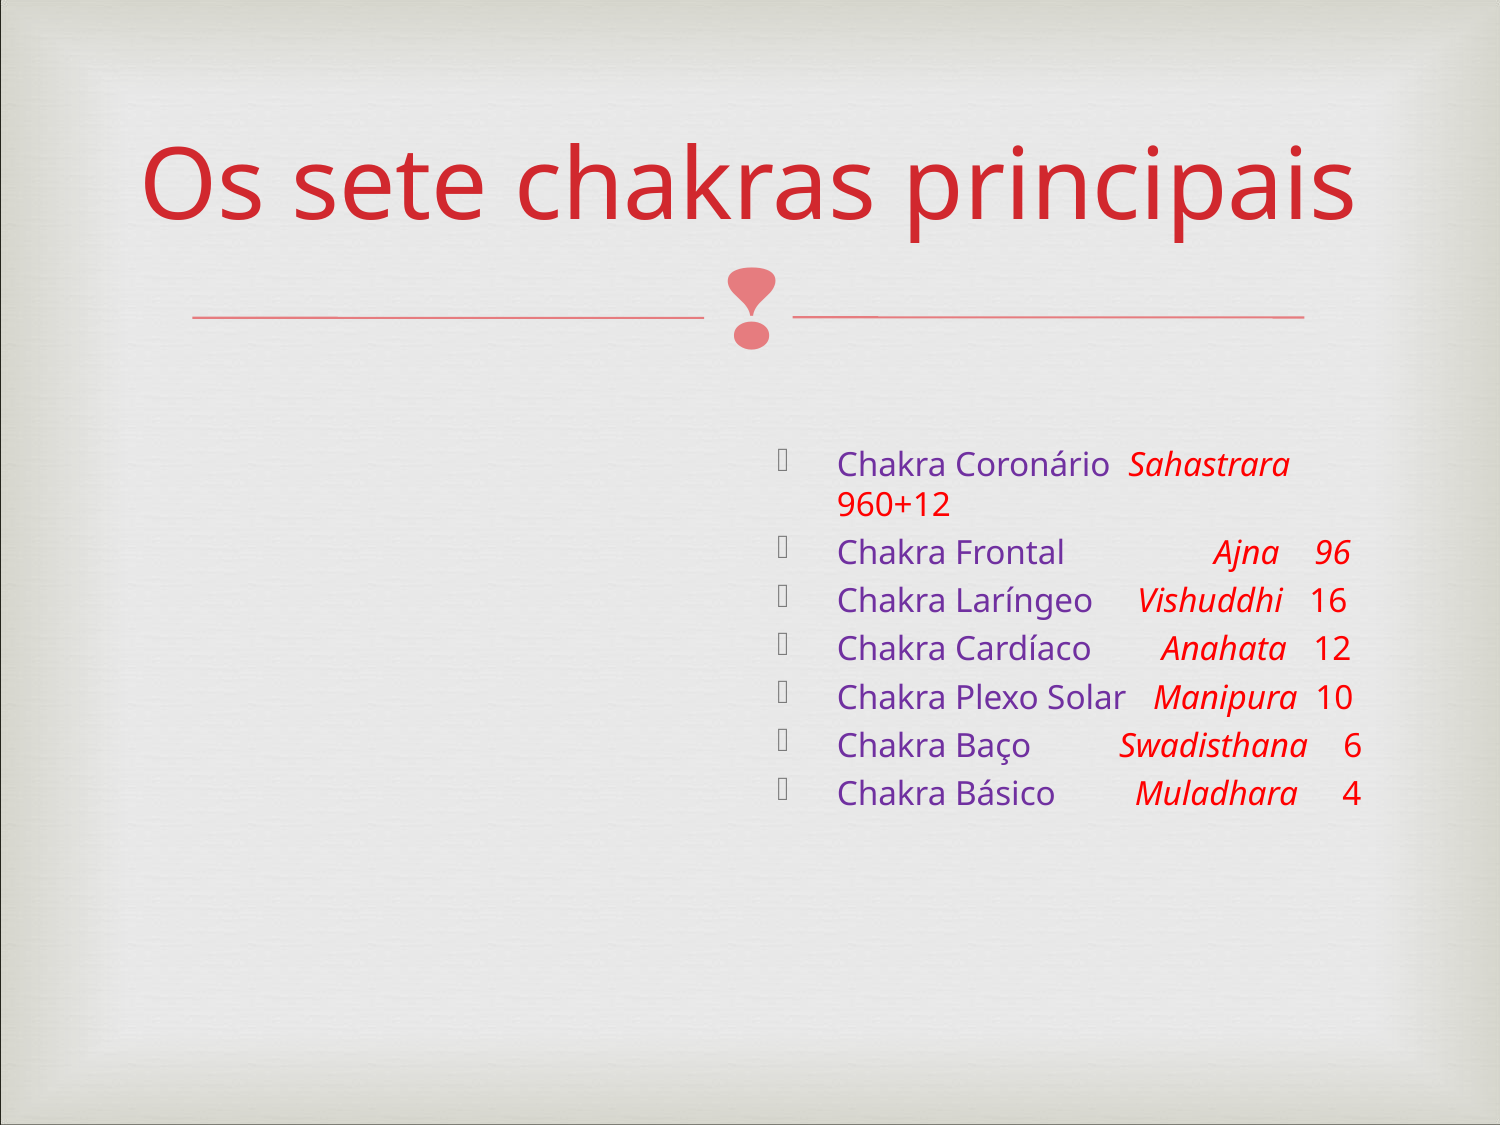

# Os sete chakras principais
Chakra Coronário Sahastrara 960+12
Chakra Frontal Ajna 96
Chakra Laríngeo Vishuddhi 16
Chakra Cardíaco Anahata 12
Chakra Plexo Solar Manipura 10
Chakra Baço Swadisthana 6
Chakra Básico Muladhara 4